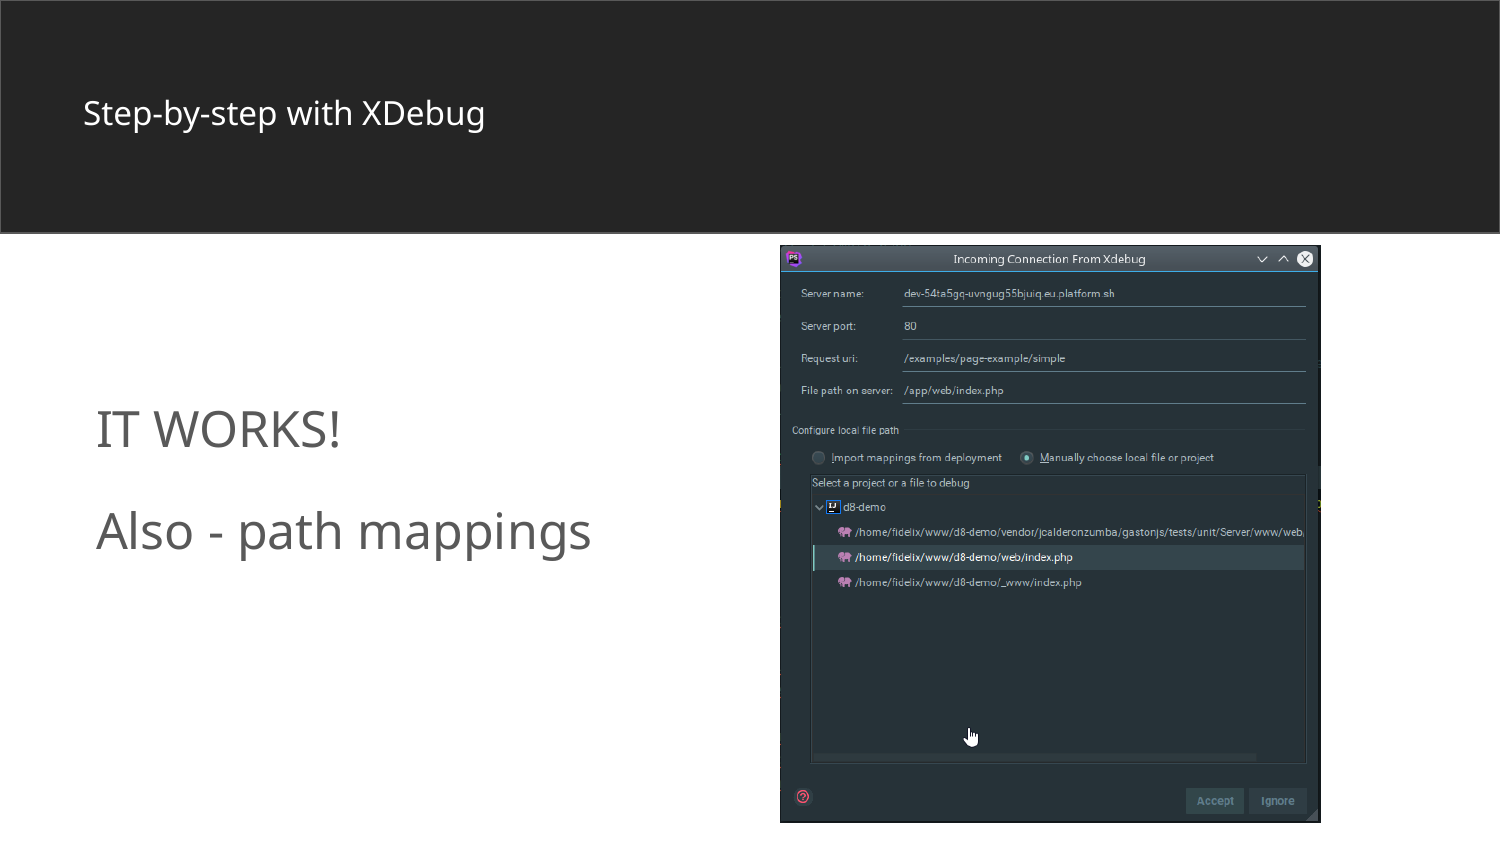

Step-by-step with XDebug
# IT WORKS!
Also - path mappings